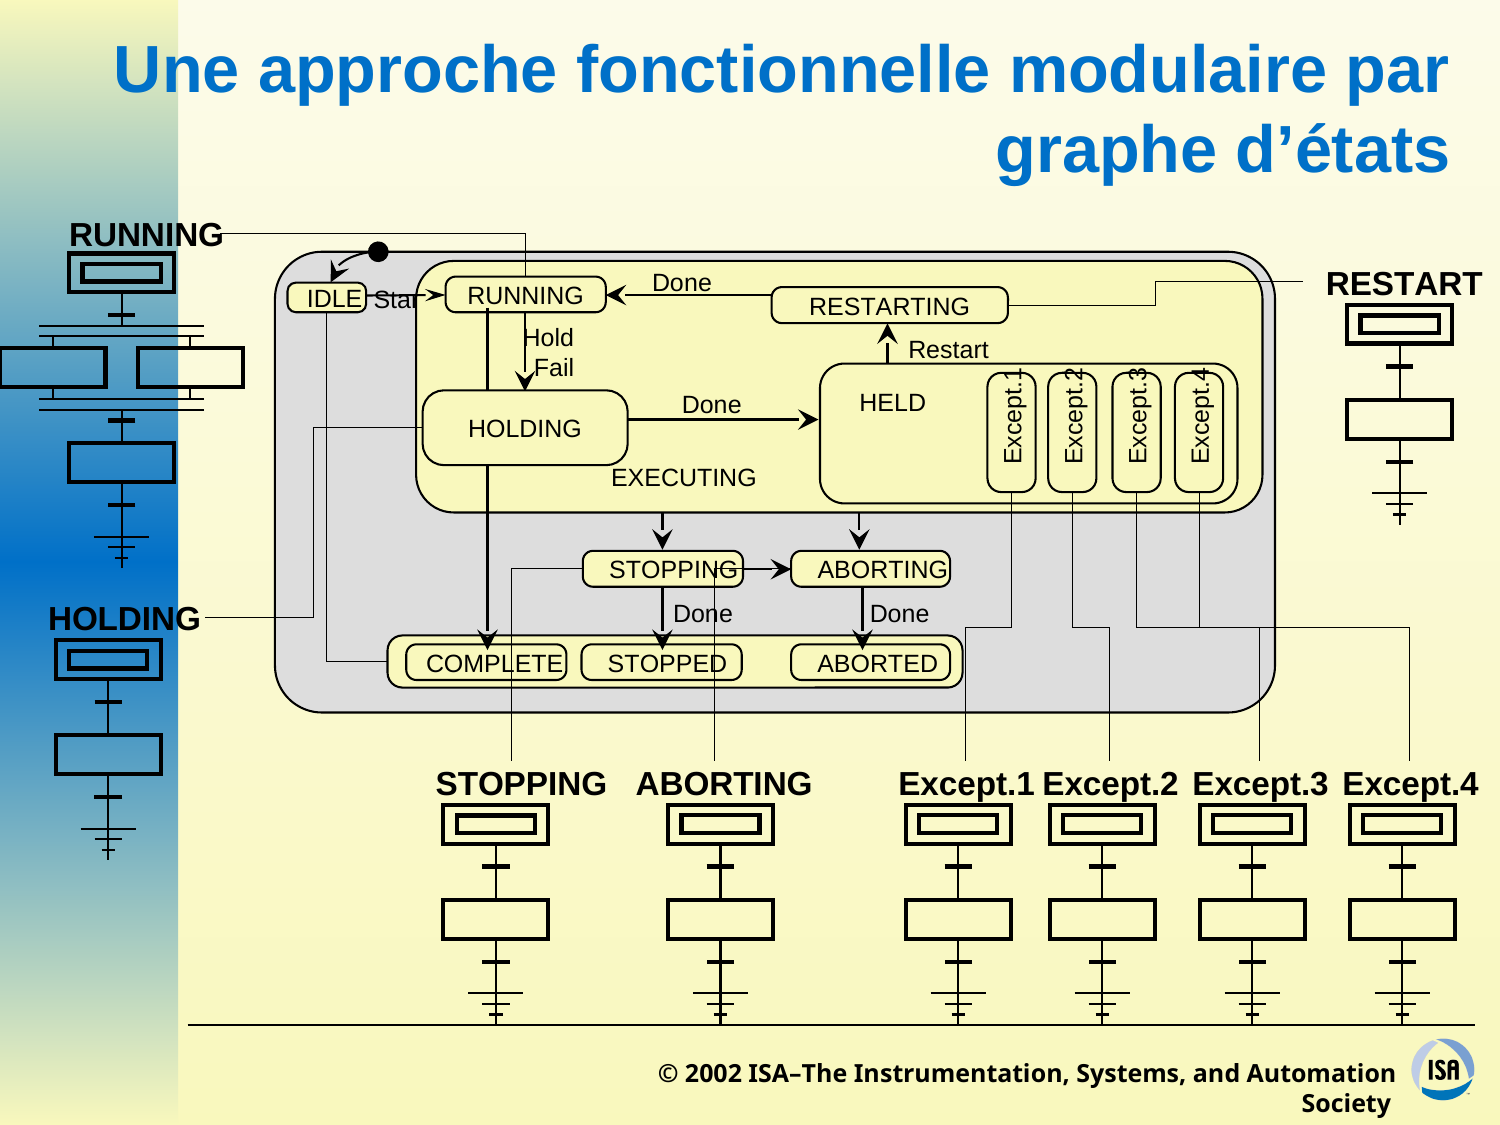

# Une approche fonctionnelle modulaire par graphe d’états
RUNNING
Done
	EXECUTING
RESTART
Start
RUNNING
IDLE
RESTARTING
 Hold
Fail
Restart
HELD
Done
HOLDING
Except.2
Except.3
Except.1
Except.4
Stop
Abort
Done
STOPPING
ABORTING
HOLDING
Done
Done
COMPLETE
STOPPED
ABORTED
STOPPING
ABORTING
Except.1
Except.2
Except.3
Except.4